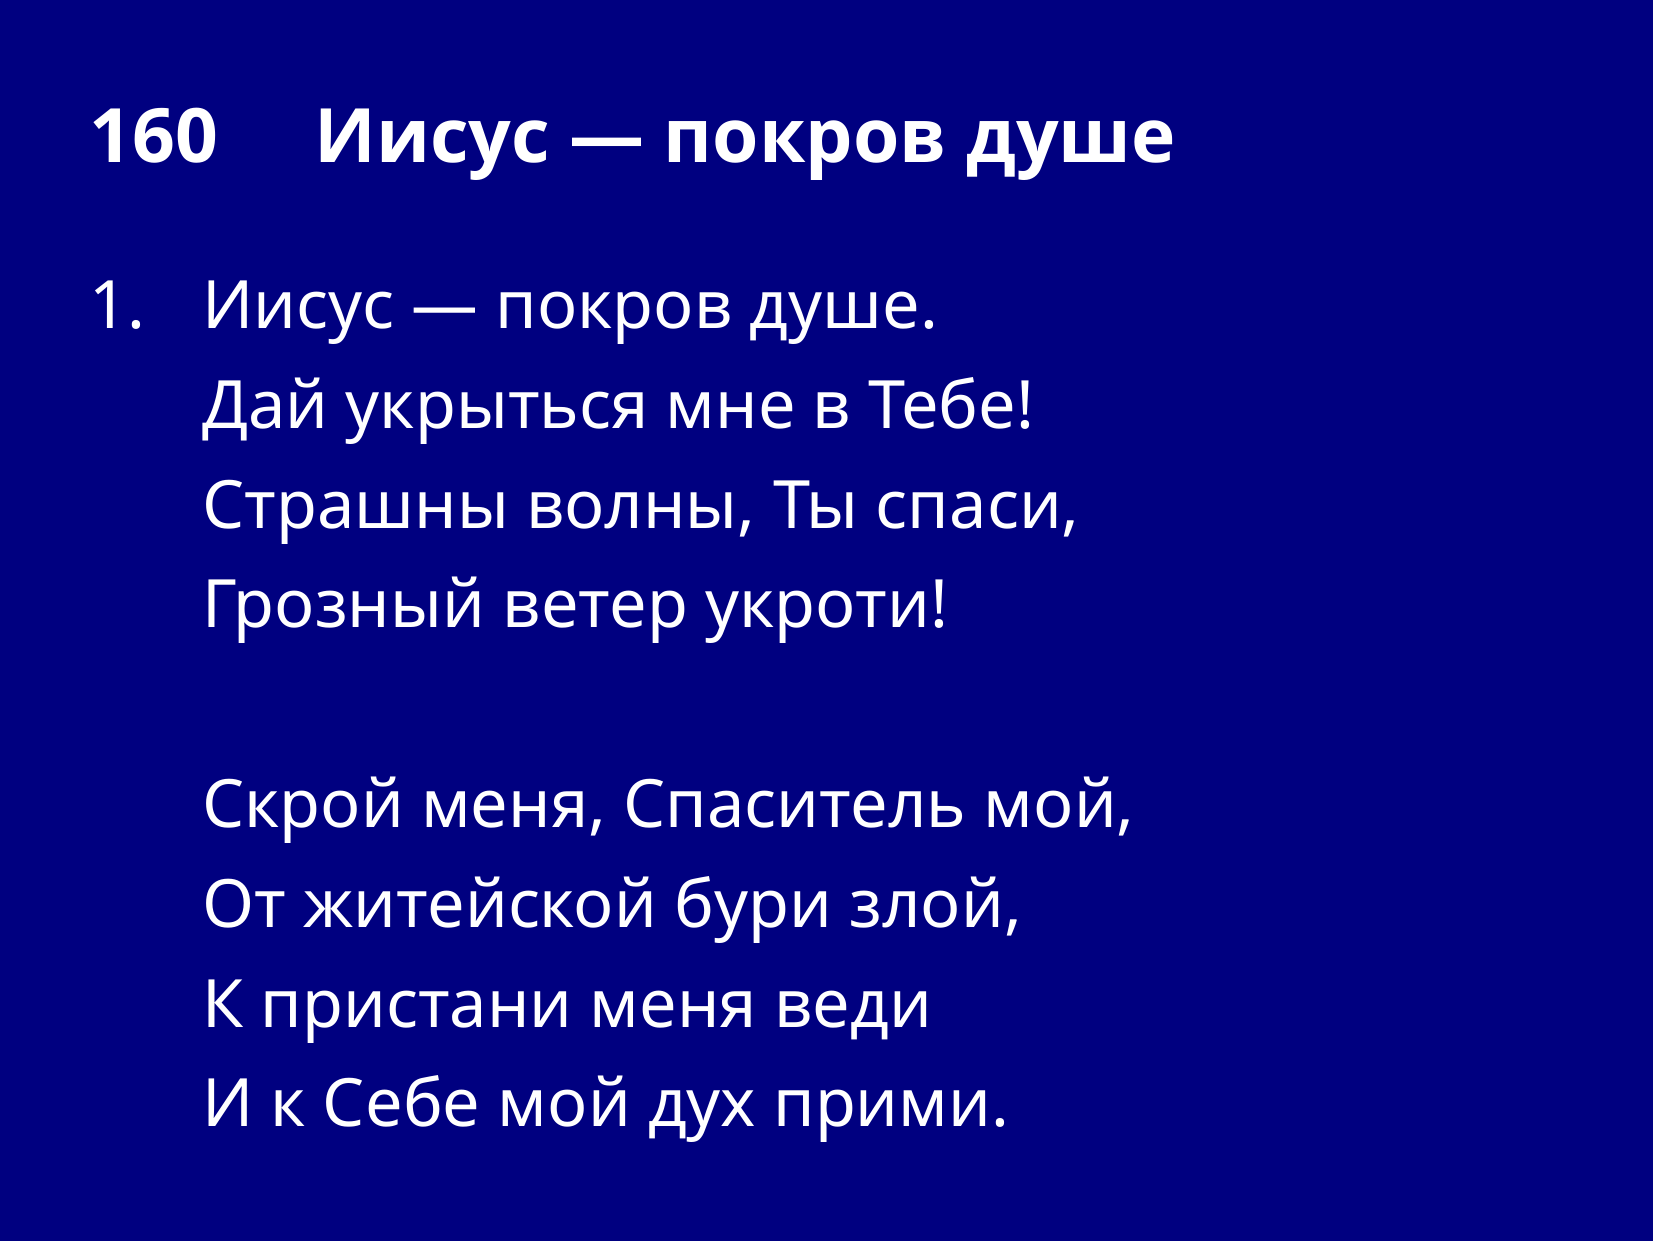

160	Иисус — покров душе
1.	Иисус — покров душе.
	Дай укрыться мне в Тебе!
	Страшны волны, Ты спаси,
	Грозный ветер укроти!
	Скрой меня, Спаситель мой,
	От житейской бури злой,
	К пристани меня веди
	И к Себе мой дух прими.